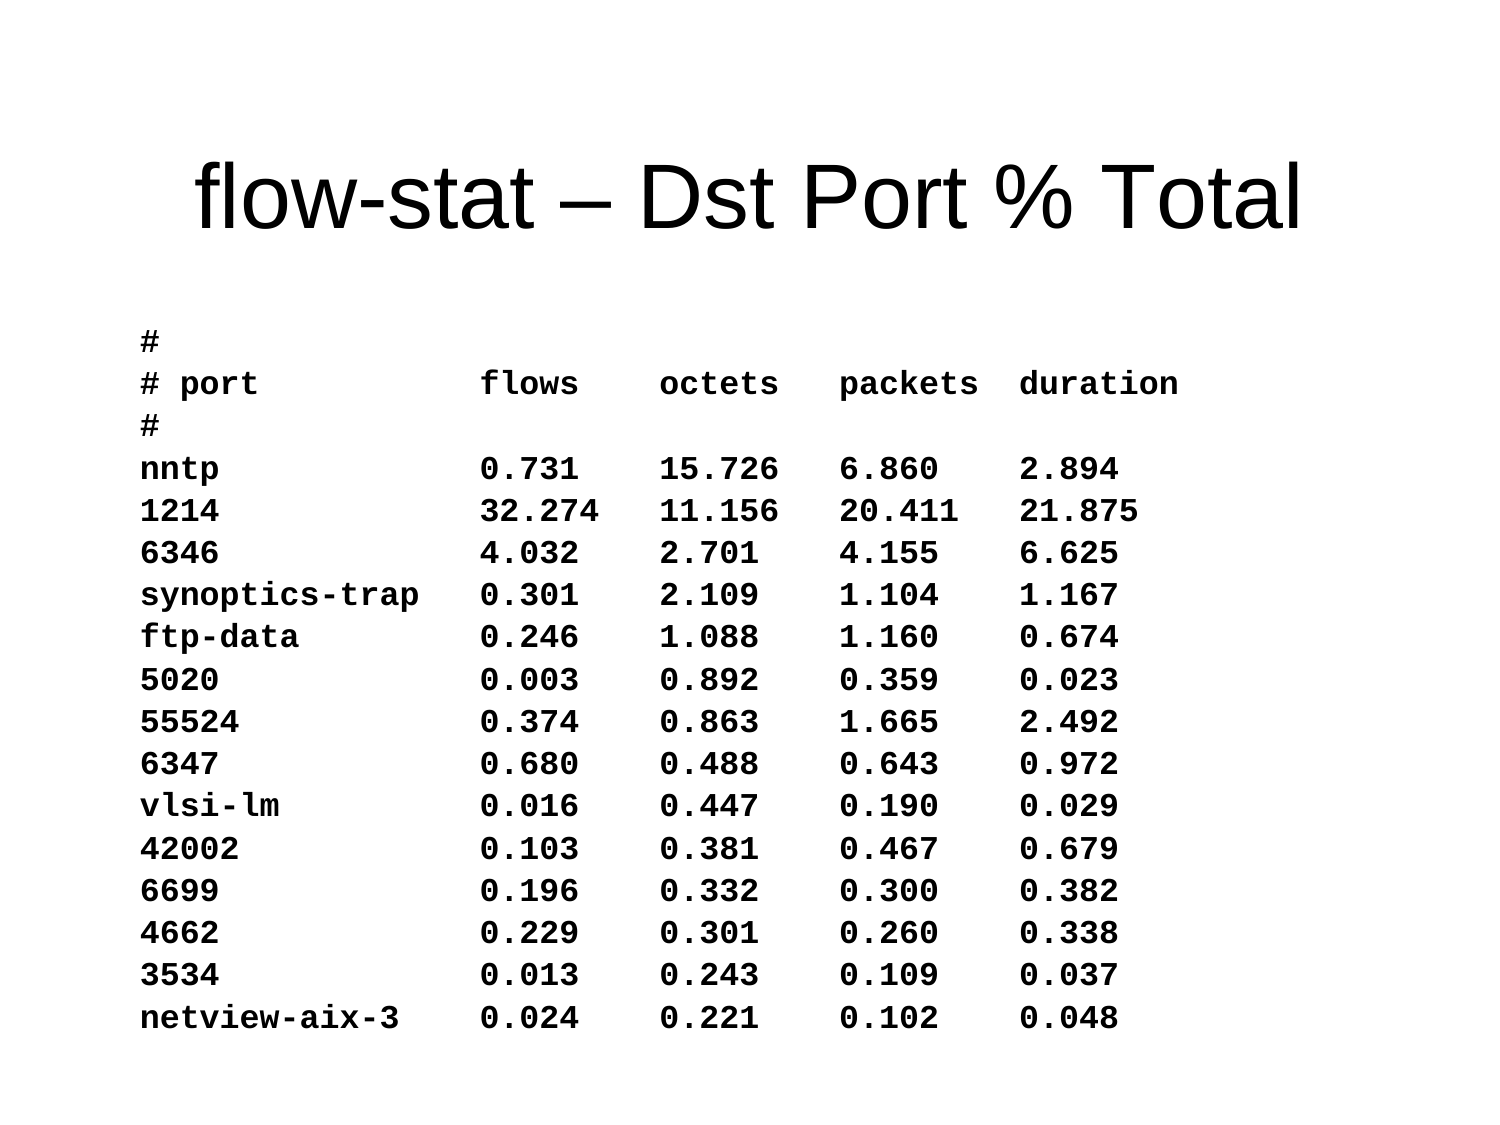

# flow-stat – Dst Port % Total
#
# port flows octets packets duration
#
nntp 0.731 15.726 6.860 2.894
1214 32.274 11.156 20.411 21.875
6346 4.032 2.701 4.155 6.625
synoptics-trap 0.301 2.109 1.104 1.167
ftp-data 0.246 1.088 1.160 0.674
5020 0.003 0.892 0.359 0.023
55524 0.374 0.863 1.665 2.492
6347 0.680 0.488 0.643 0.972
vlsi-lm 0.016 0.447 0.190 0.029
42002 0.103 0.381 0.467 0.679
6699 0.196 0.332 0.300 0.382
4662 0.229 0.301 0.260 0.338
3534 0.013 0.243 0.109 0.037
netview-aix-3 0.024 0.221 0.102 0.048